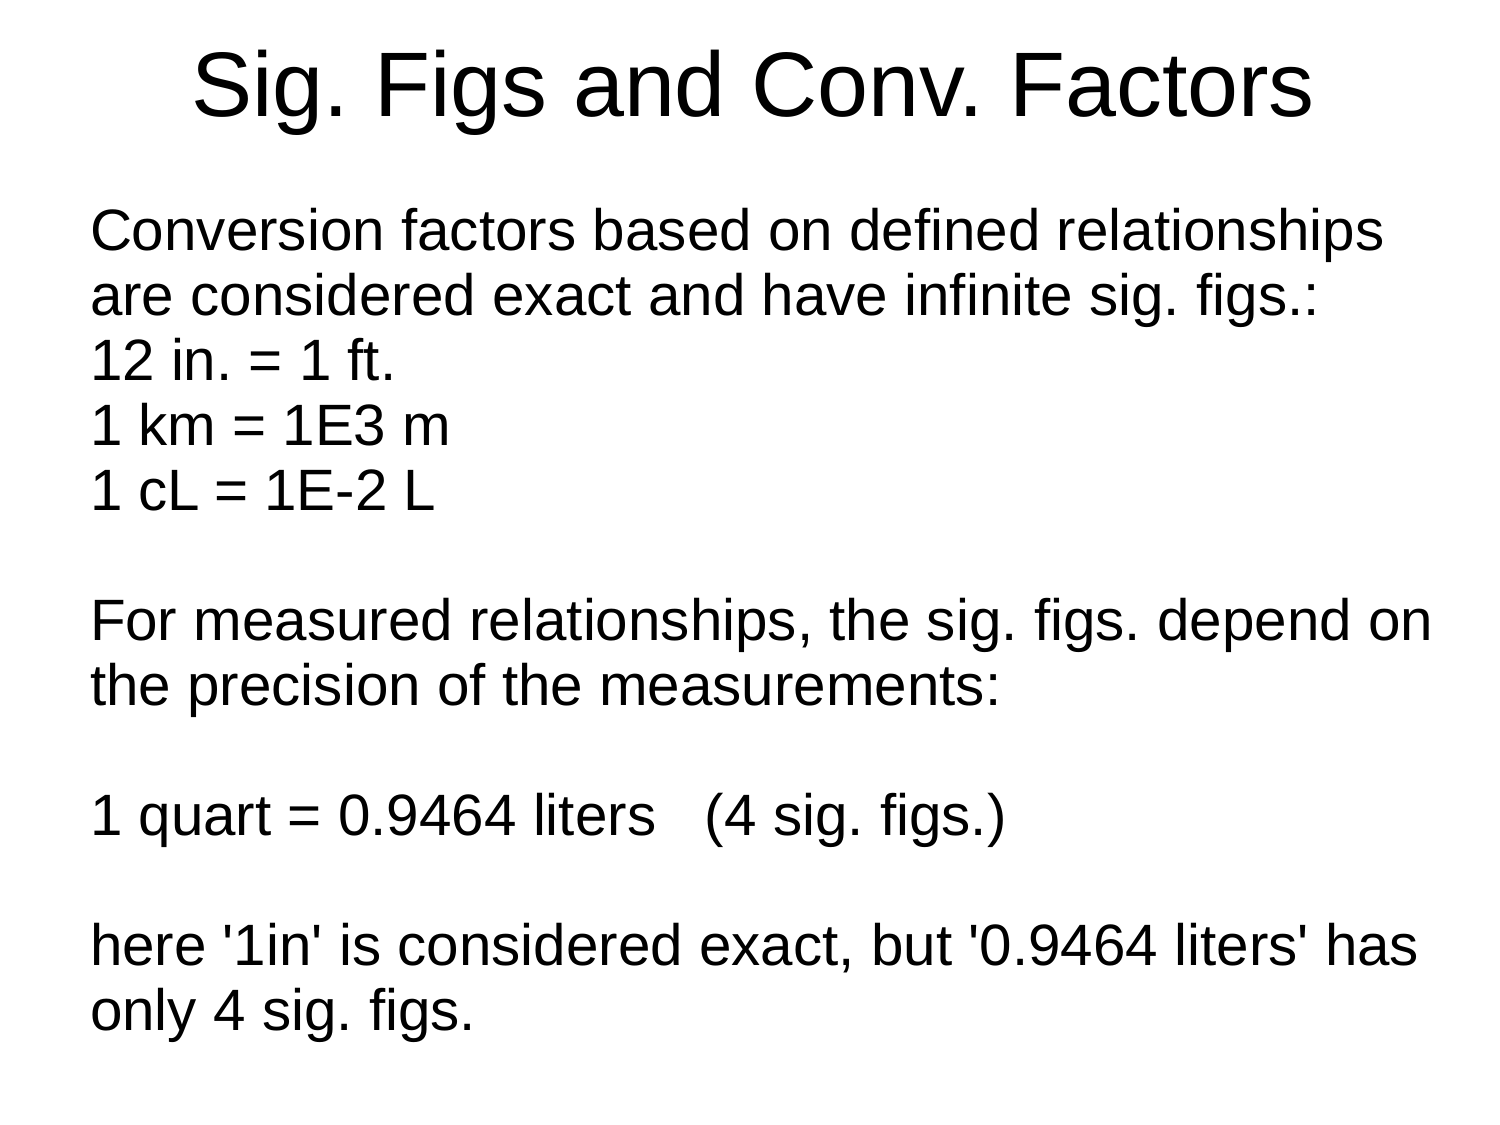

# Sig. Figs and Conv. Factors
Conversion factors based on defined relationships are considered exact and have infinite sig. figs.:
12 in. = 1 ft.
1 km = 1E3 m
1 cL = 1E-2 L
For measured relationships, the sig. figs. depend on the precision of the measurements:
1 quart = 0.9464 liters (4 sig. figs.)
here '1in' is considered exact, but '0.9464 liters' has only 4 sig. figs.